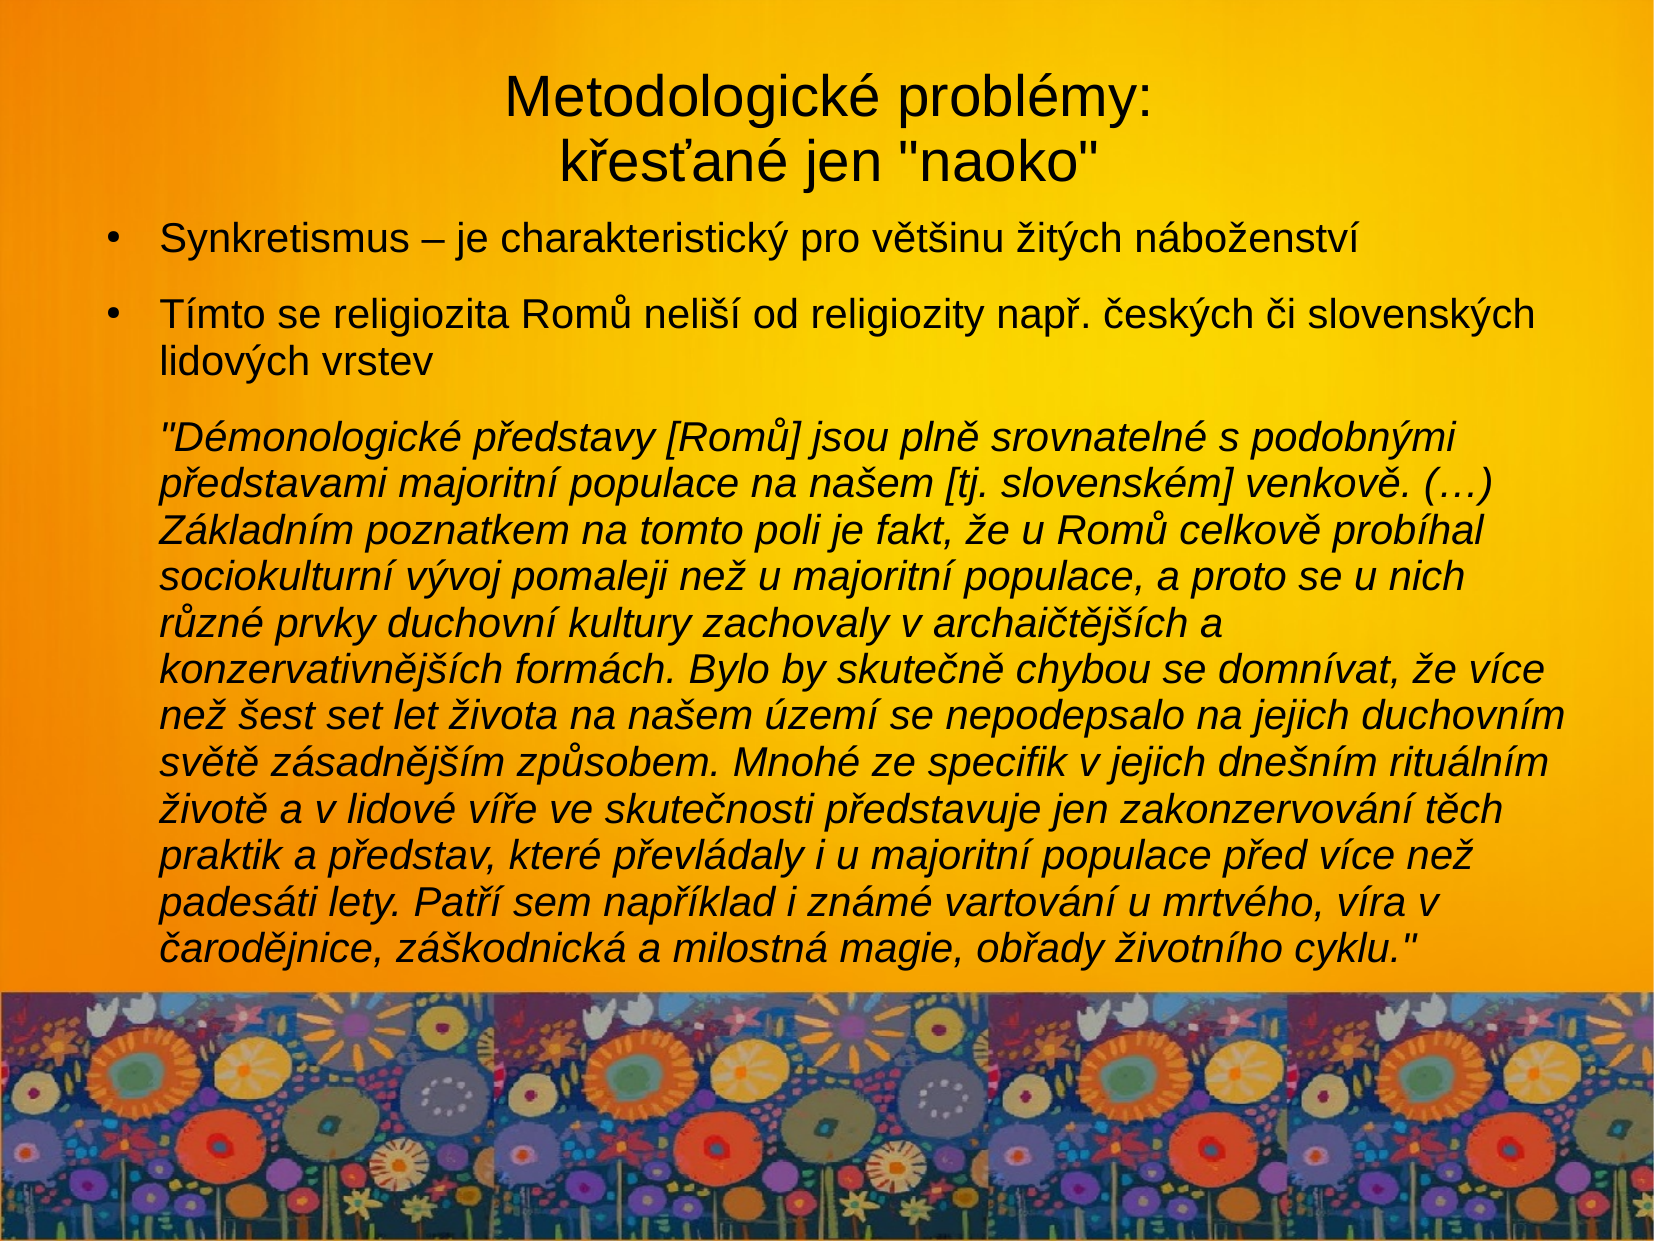

Metodologické problémy:
křesťané jen "naoko"
# Synkretismus – je charakteristický pro většinu žitých náboženství
Tímto se religiozita Romů neliší od religiozity např. českých či slovenských lidových vrstev
"Démonologické představy [Romů] jsou plně srovnatelné s podobnými představami majoritní populace na našem [tj. slovenském] venkově. (…) Základním poznatkem na tomto poli je fakt, že u Romů celkově probíhal sociokulturní vývoj pomaleji než u majoritní populace, a proto se u nich různé prvky duchovní kultury zachovaly v archaičtějších a konzervativnějších formách. Bylo by skutečně chybou se domnívat, že více než šest set let života na našem území se nepodepsalo na jejich duchovním světě zásadnějším způsobem. Mnohé ze specifik v jejich dnešním rituálním životě a v lidové víře ve skutečnosti představuje jen zakonzervování těch praktik a představ, které převládaly i u majoritní populace před více než padesáti lety. Patří sem například i známé vartování u mrtvého, víra v čarodějnice, záškodnická a milostná magie, obřady životního cyklu."